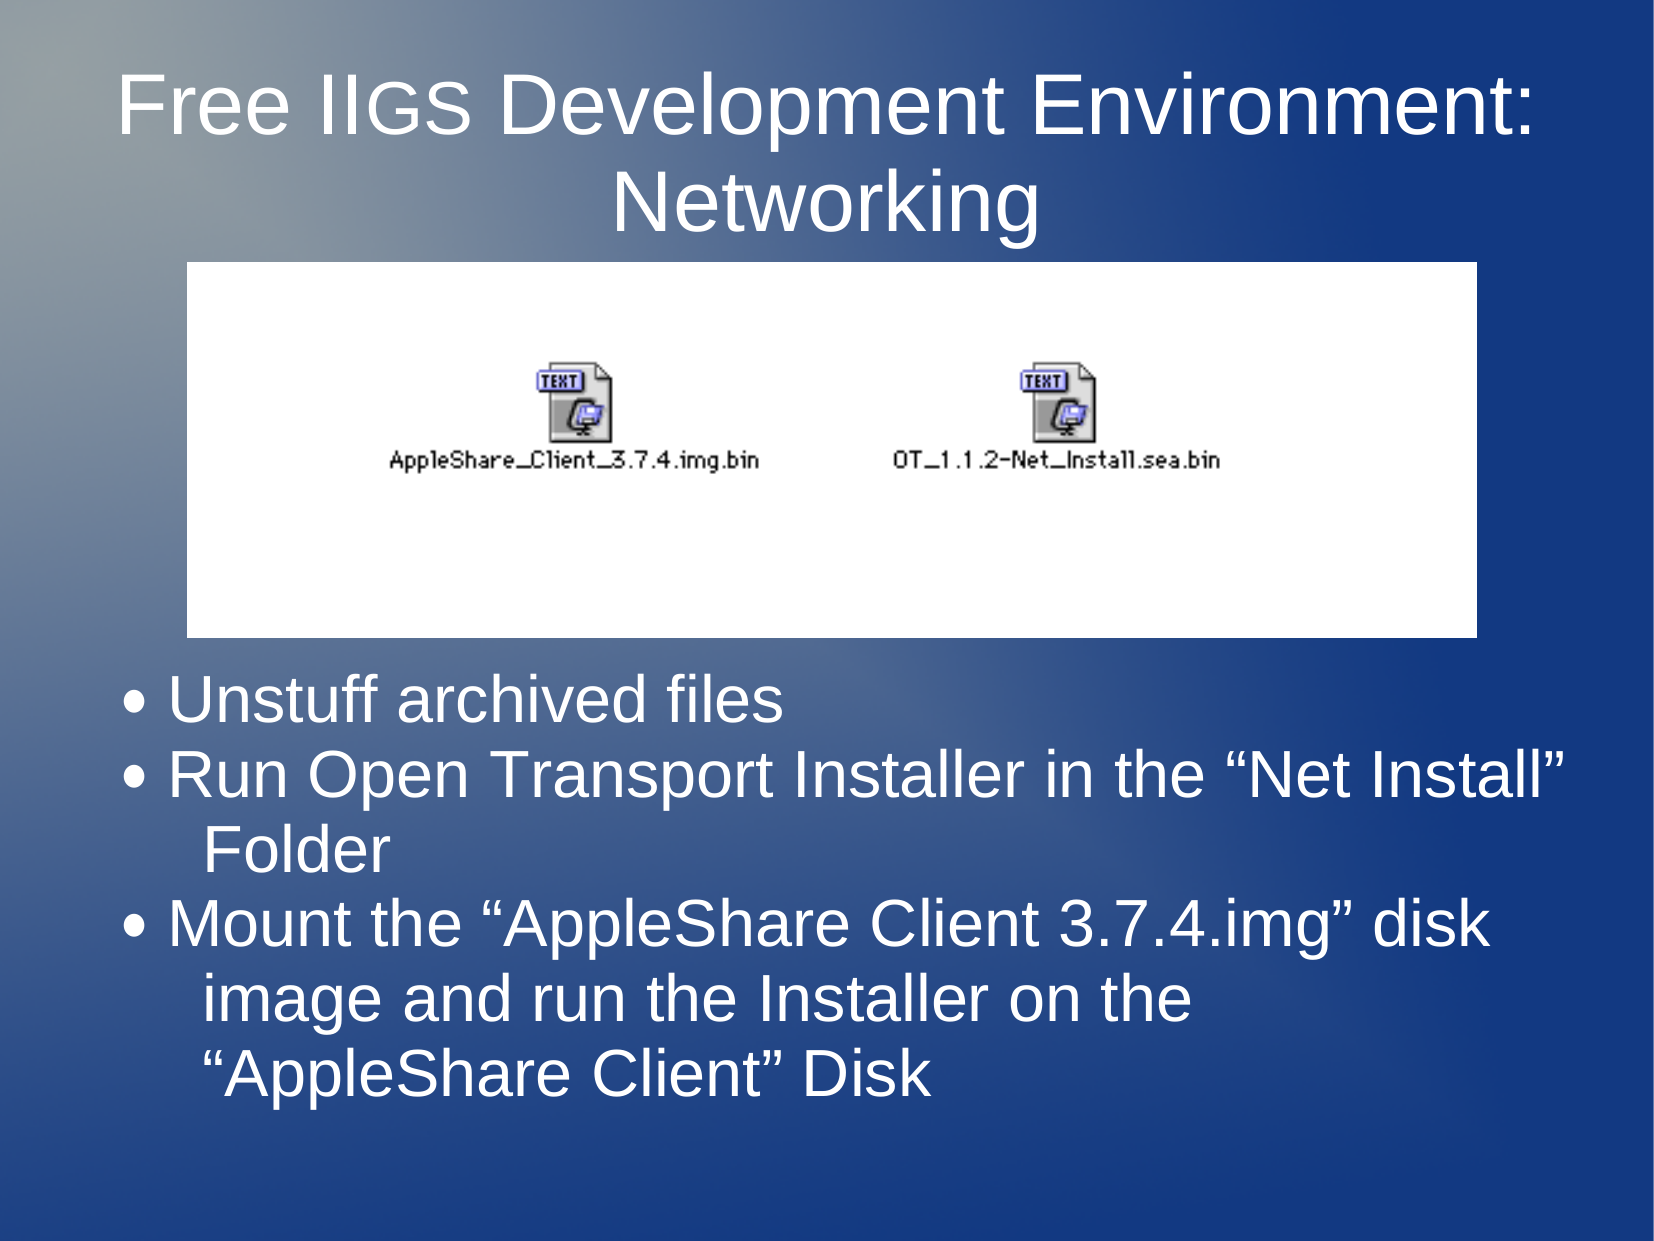

# Free IIGS Development Environment: Networking
Unstuff archived files
Run Open Transport Installer in the “Net Install” Folder
Mount the “AppleShare Client 3.7.4.img” disk image and run the Installer on the “AppleShare Client” Disk